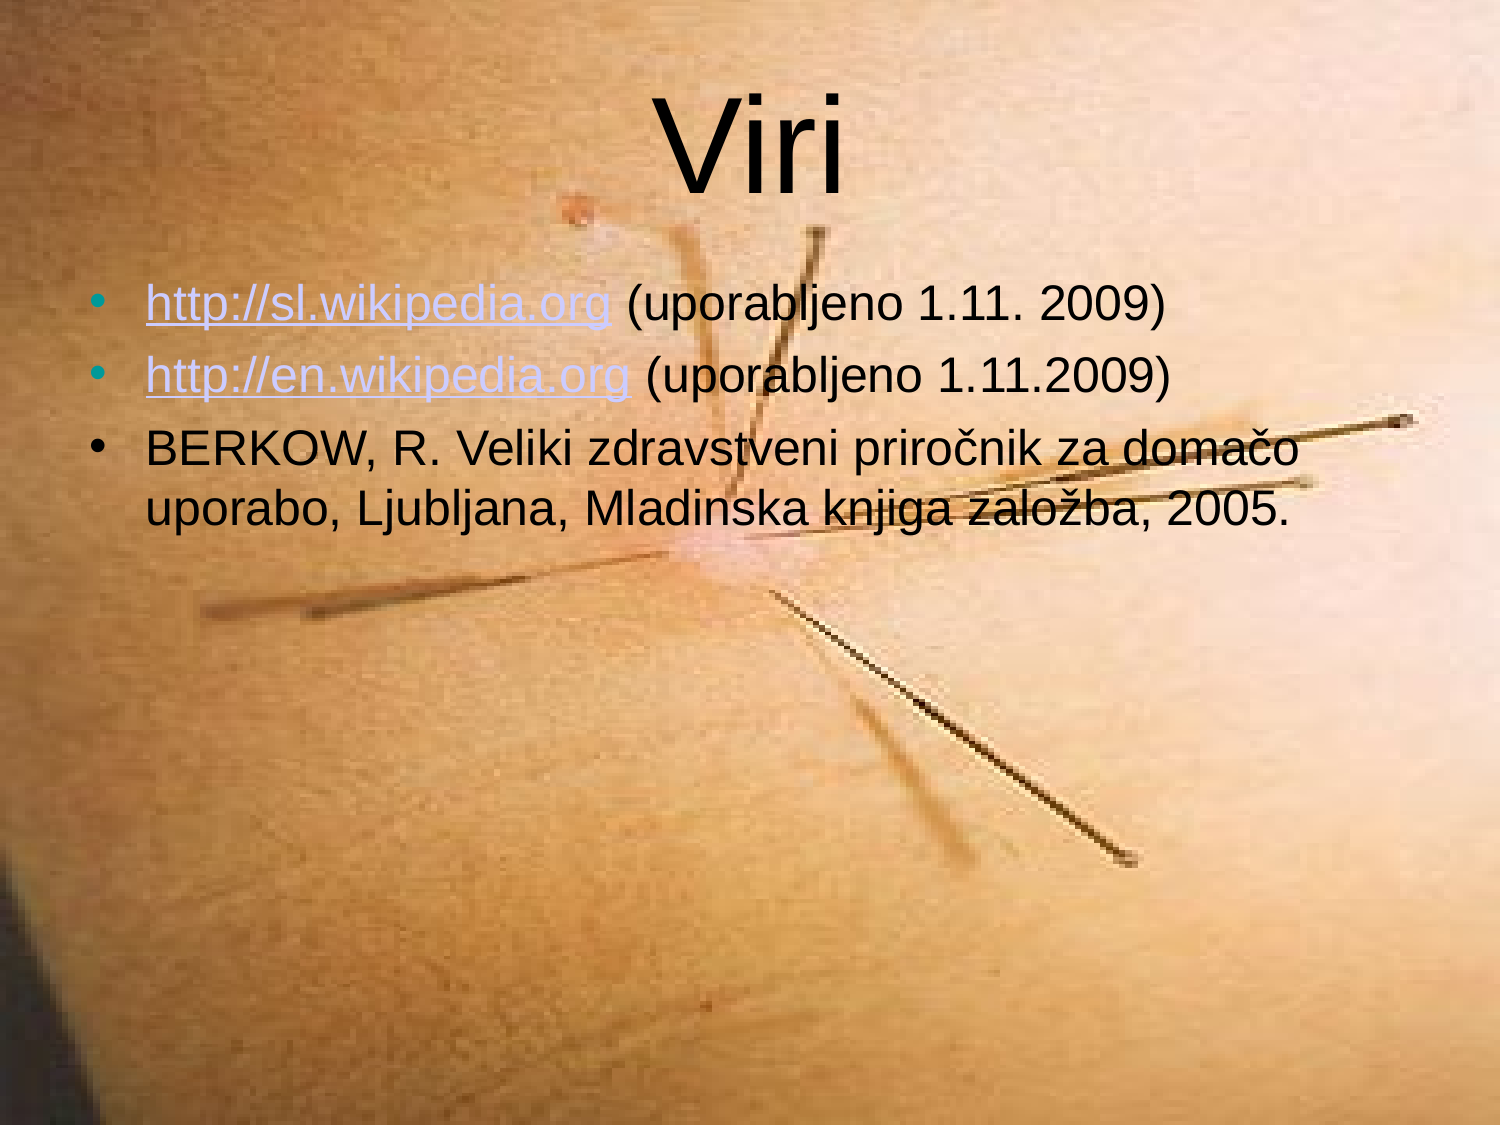

# Viri
http://sl.wikipedia.org (uporabljeno 1.11. 2009)
http://en.wikipedia.org (uporabljeno 1.11.2009)
BERKOW, R. Veliki zdravstveni priročnik za domačo uporabo, Ljubljana, Mladinska knjiga založba, 2005.